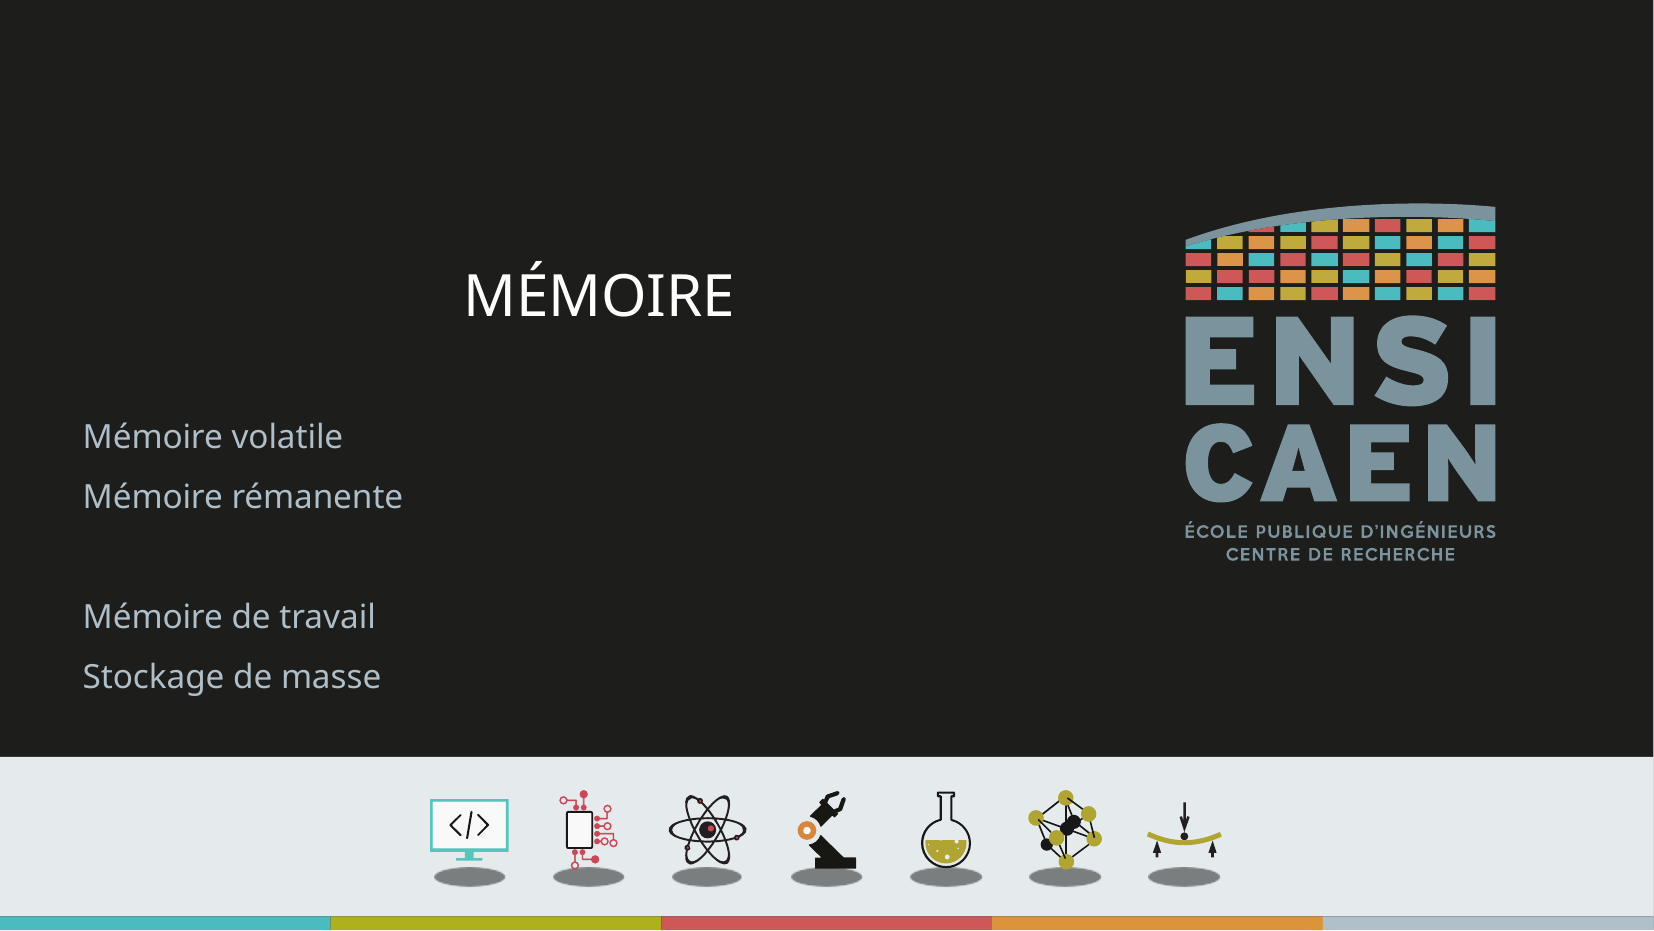

# Mémoire
Mémoire volatile
Mémoire rémanente
Mémoire de travail
Stockage de masse